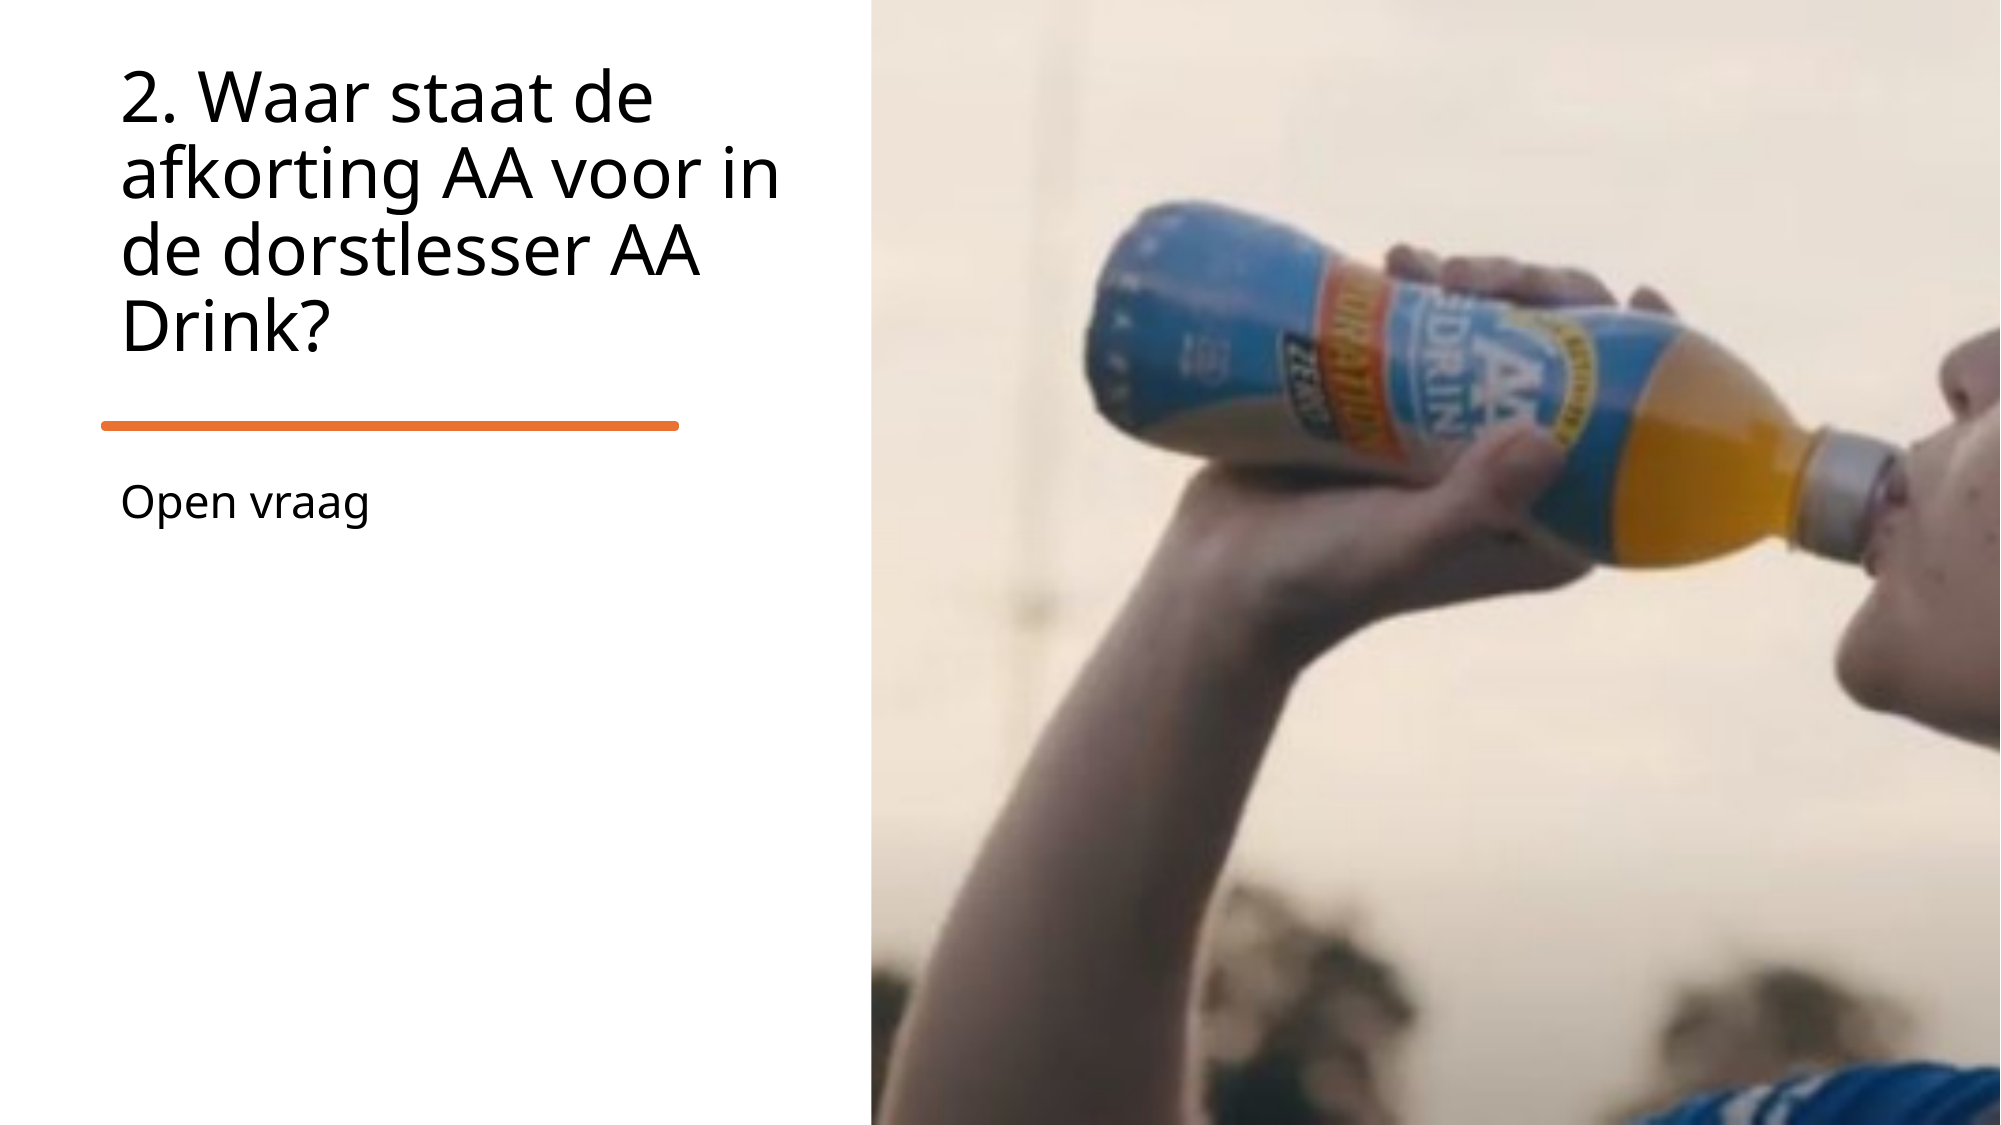

# 2. Waar staat de afkorting AA voor in de dorstlesser AA Drink?
Open vraag